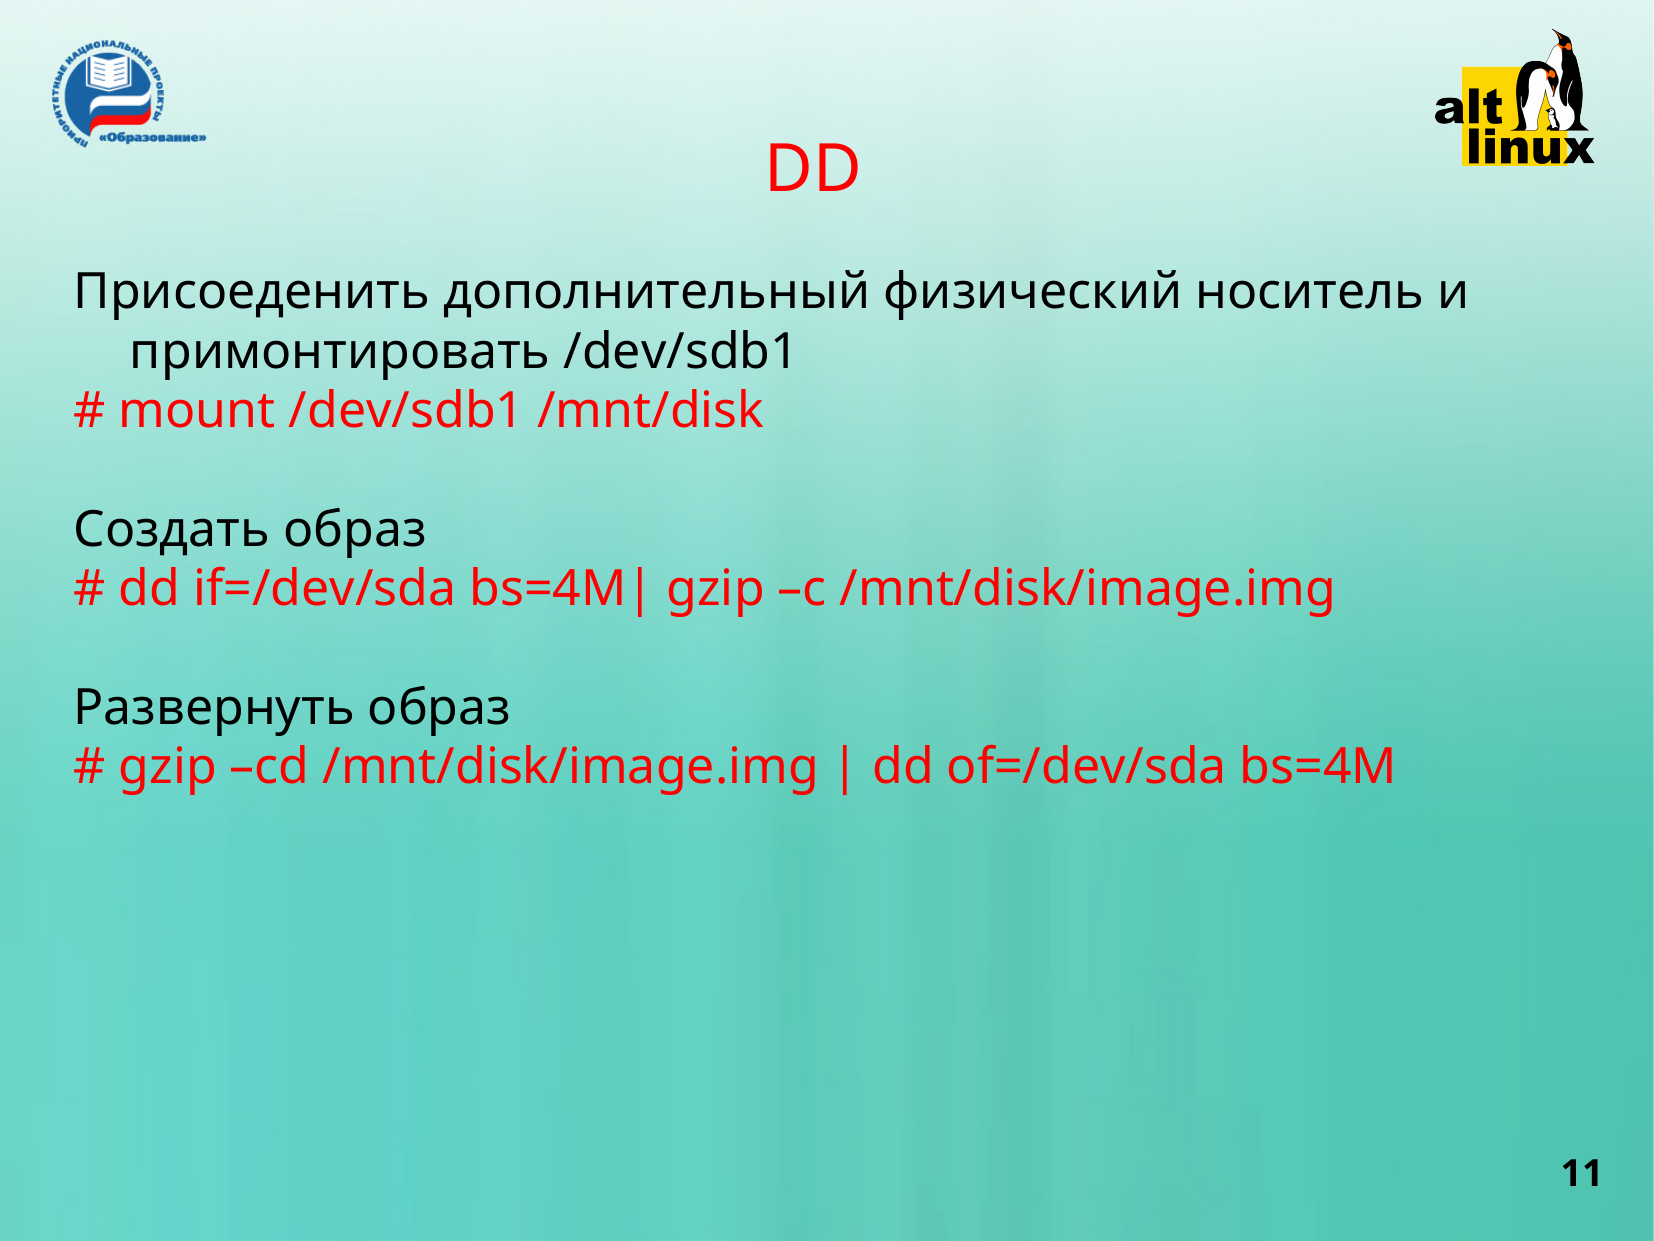

# DD
Присоеденить дополнительный физический носитель и примонтировать /dev/sdb1
# mount /dev/sdb1 /mnt/disk
Создать образ
# dd if=/dev/sda bs=4M| gzip –c /mnt/disk/image.img
Развернуть образ
# gzip –cd /mnt/disk/image.img | dd of=/dev/sda bs=4M